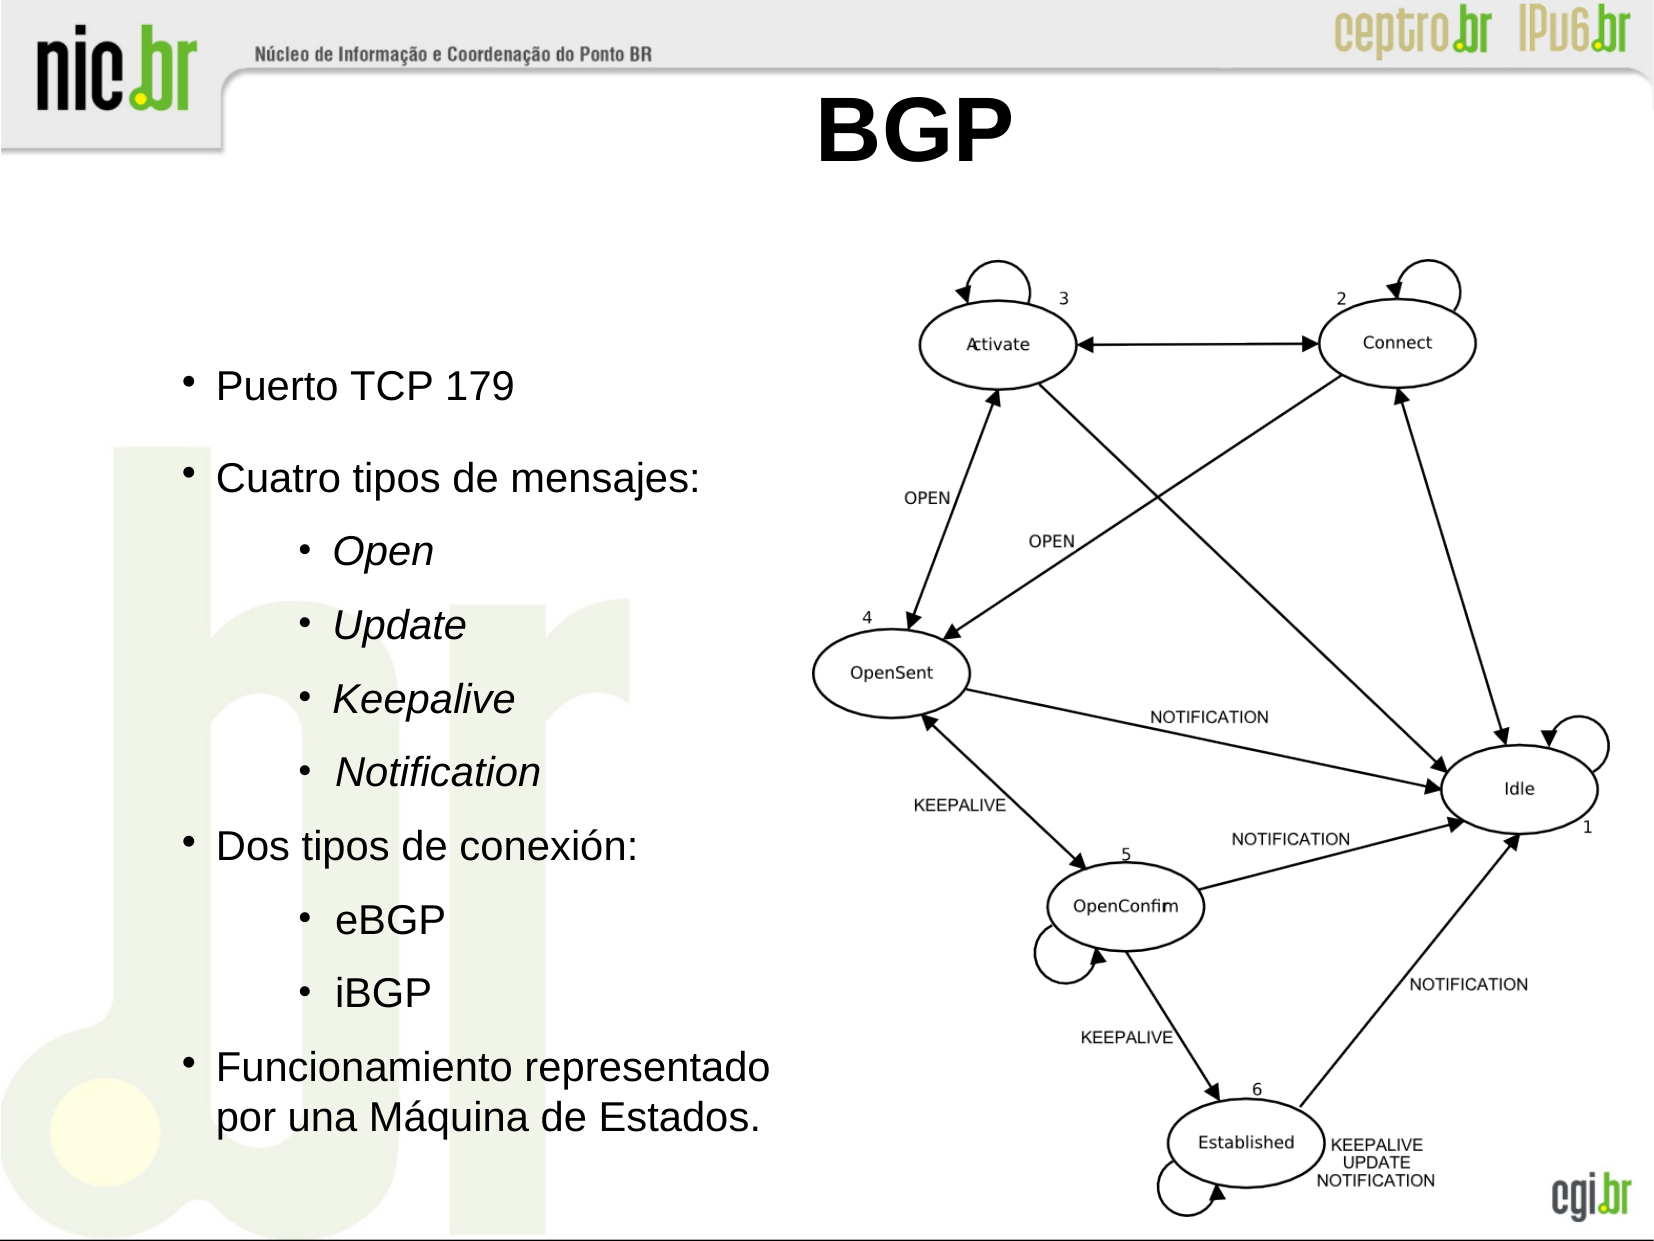

BGP
Puerto TCP 179
Cuatro tipos de mensajes:
Open
Update
Keepalive
Notification
Dos tipos de conexión:
eBGP
iBGP
Funcionamiento representado
por una Máquina de Estados.